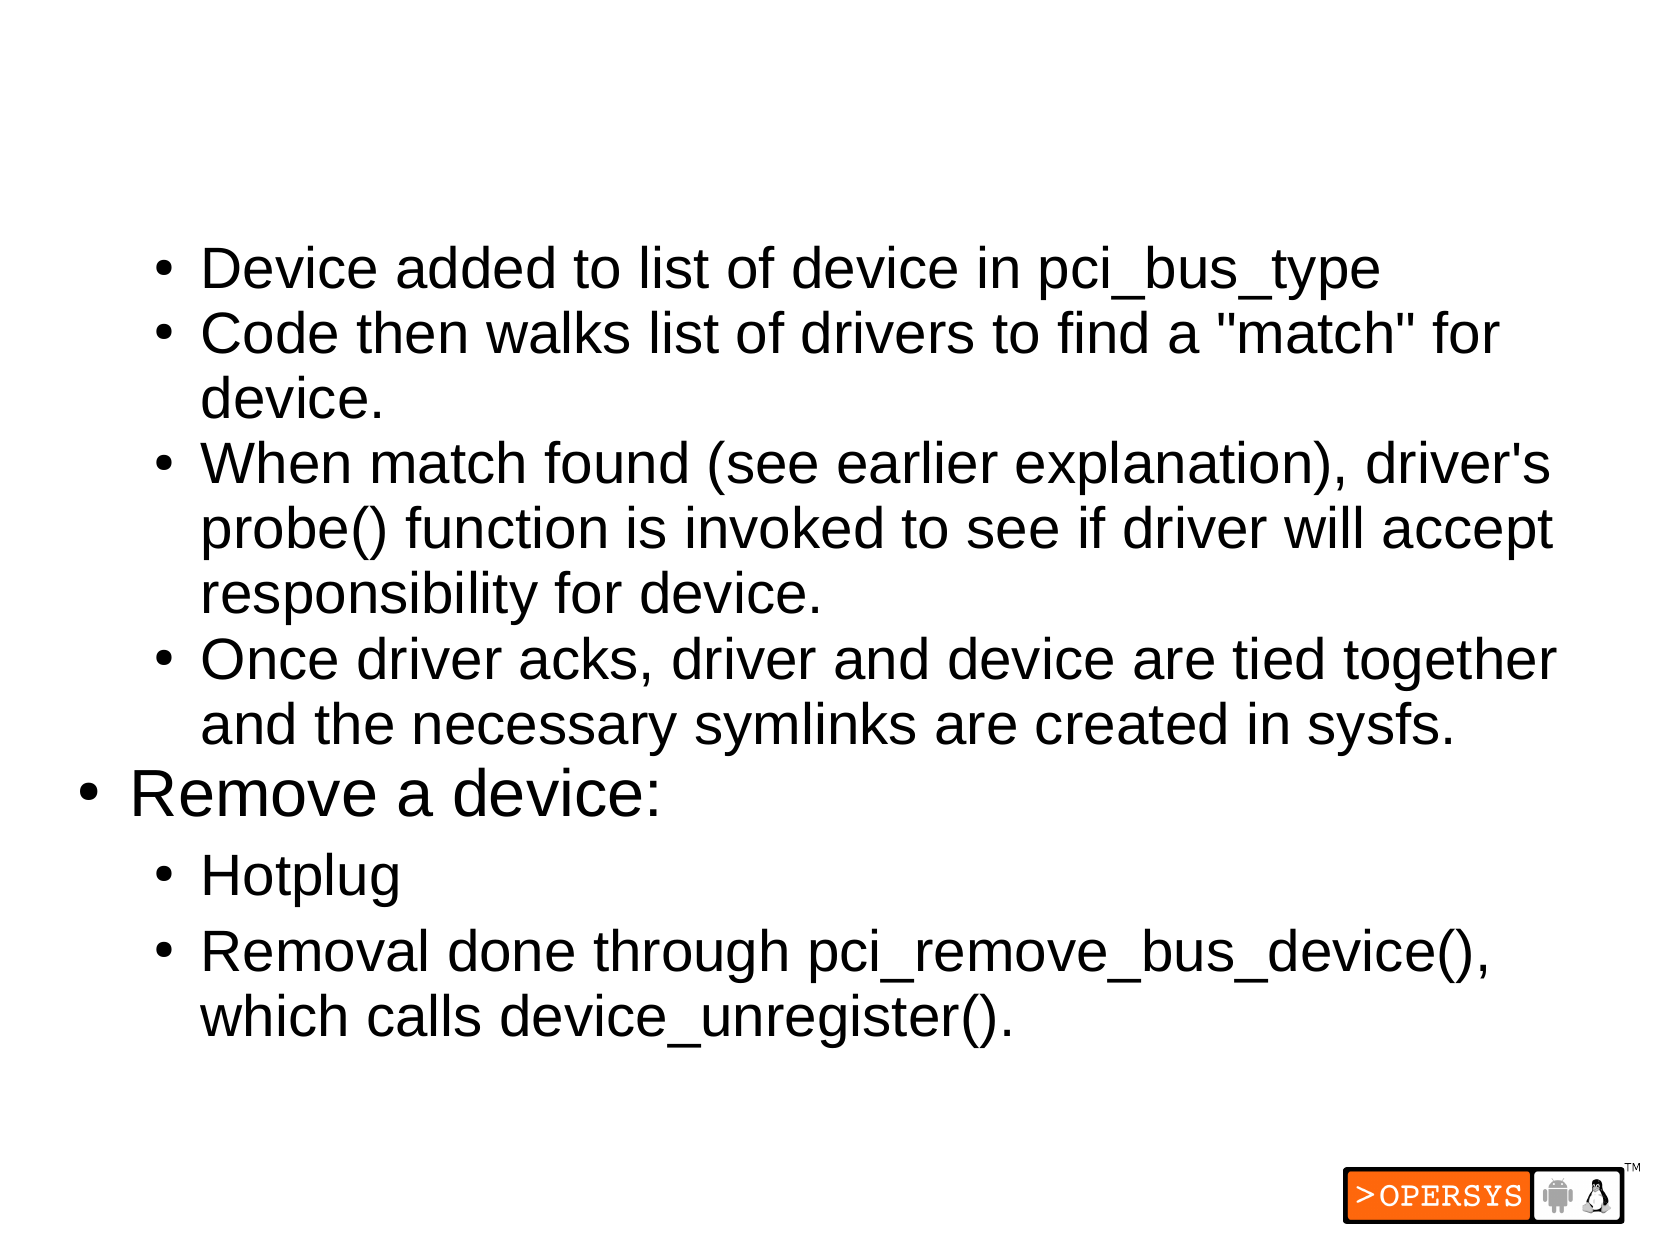

# Device added to list of device in pci_bus_type
Code then walks list of drivers to find a "match" for device.
When match found (see earlier explanation), driver's probe() function is invoked to see if driver will accept responsibility for device.
Once driver acks, driver and device are tied together and the necessary symlinks are created in sysfs.
Remove a device:
Hotplug
Removal done through pci_remove_bus_device(), which calls device_unregister().